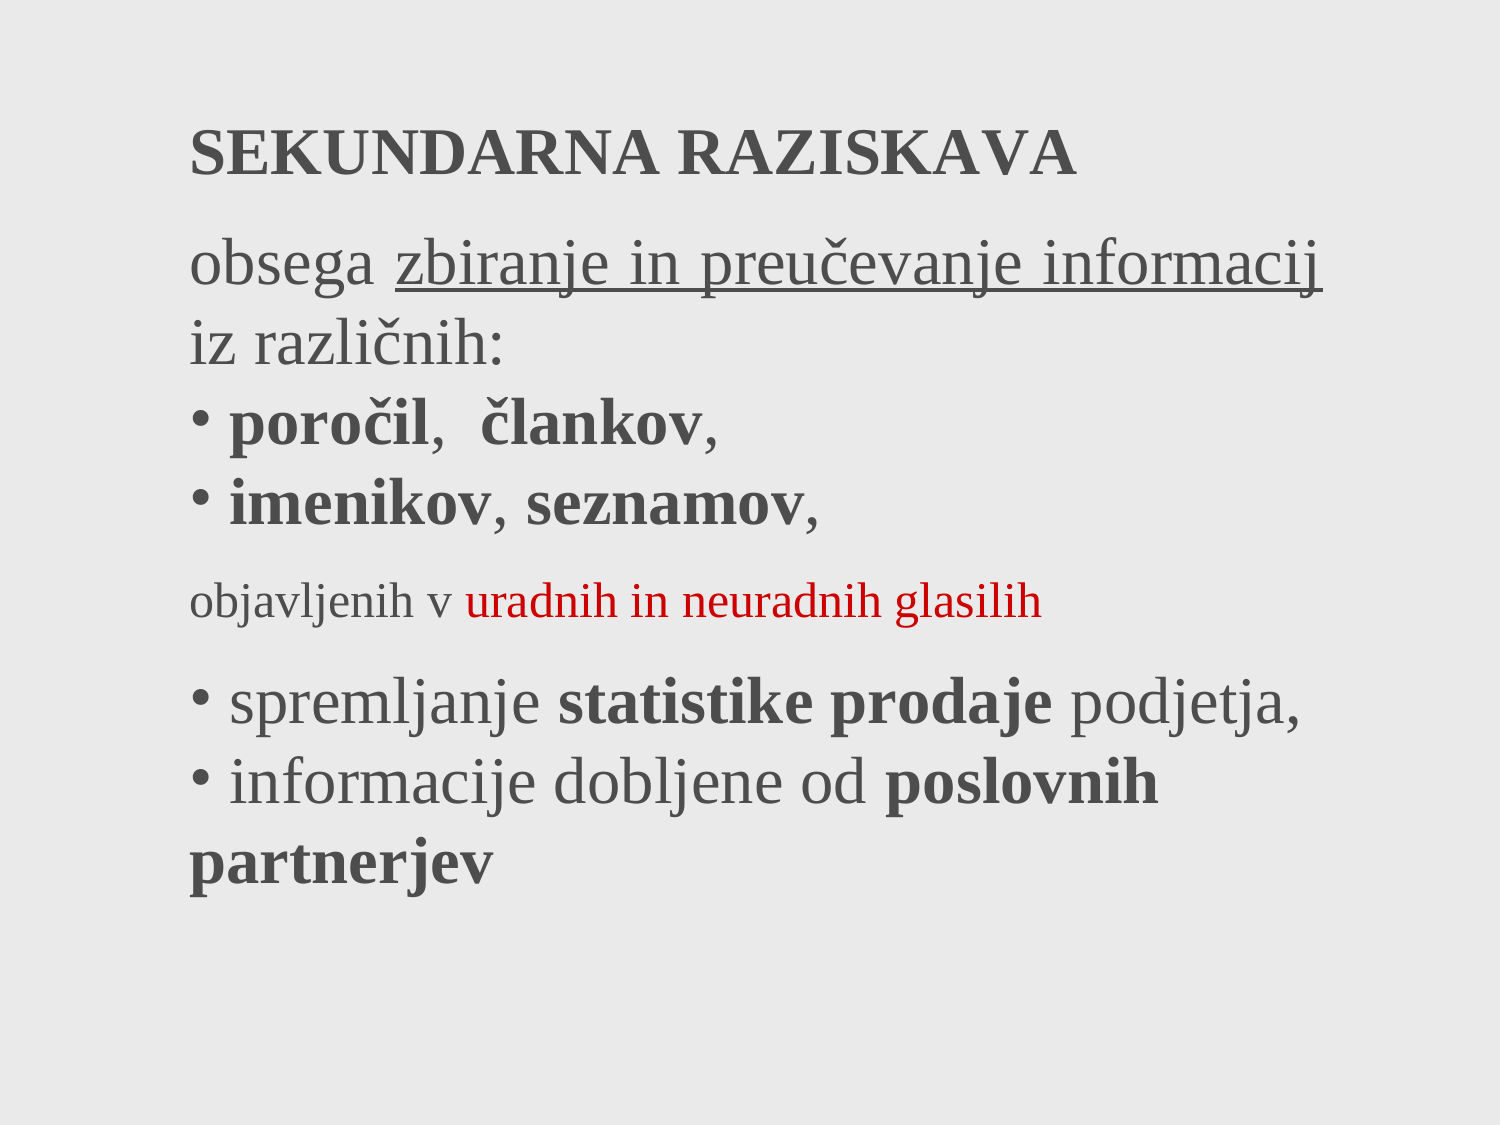

SEKUNDARNA RAZISKAVA
obsega zbiranje in preučevanje informacij iz različnih:
 poročil, člankov,
 imenikov, seznamov,
objavljenih v uradnih in neuradnih glasilih
 spremljanje statistike prodaje podjetja,
 informacije dobljene od poslovnih partnerjev